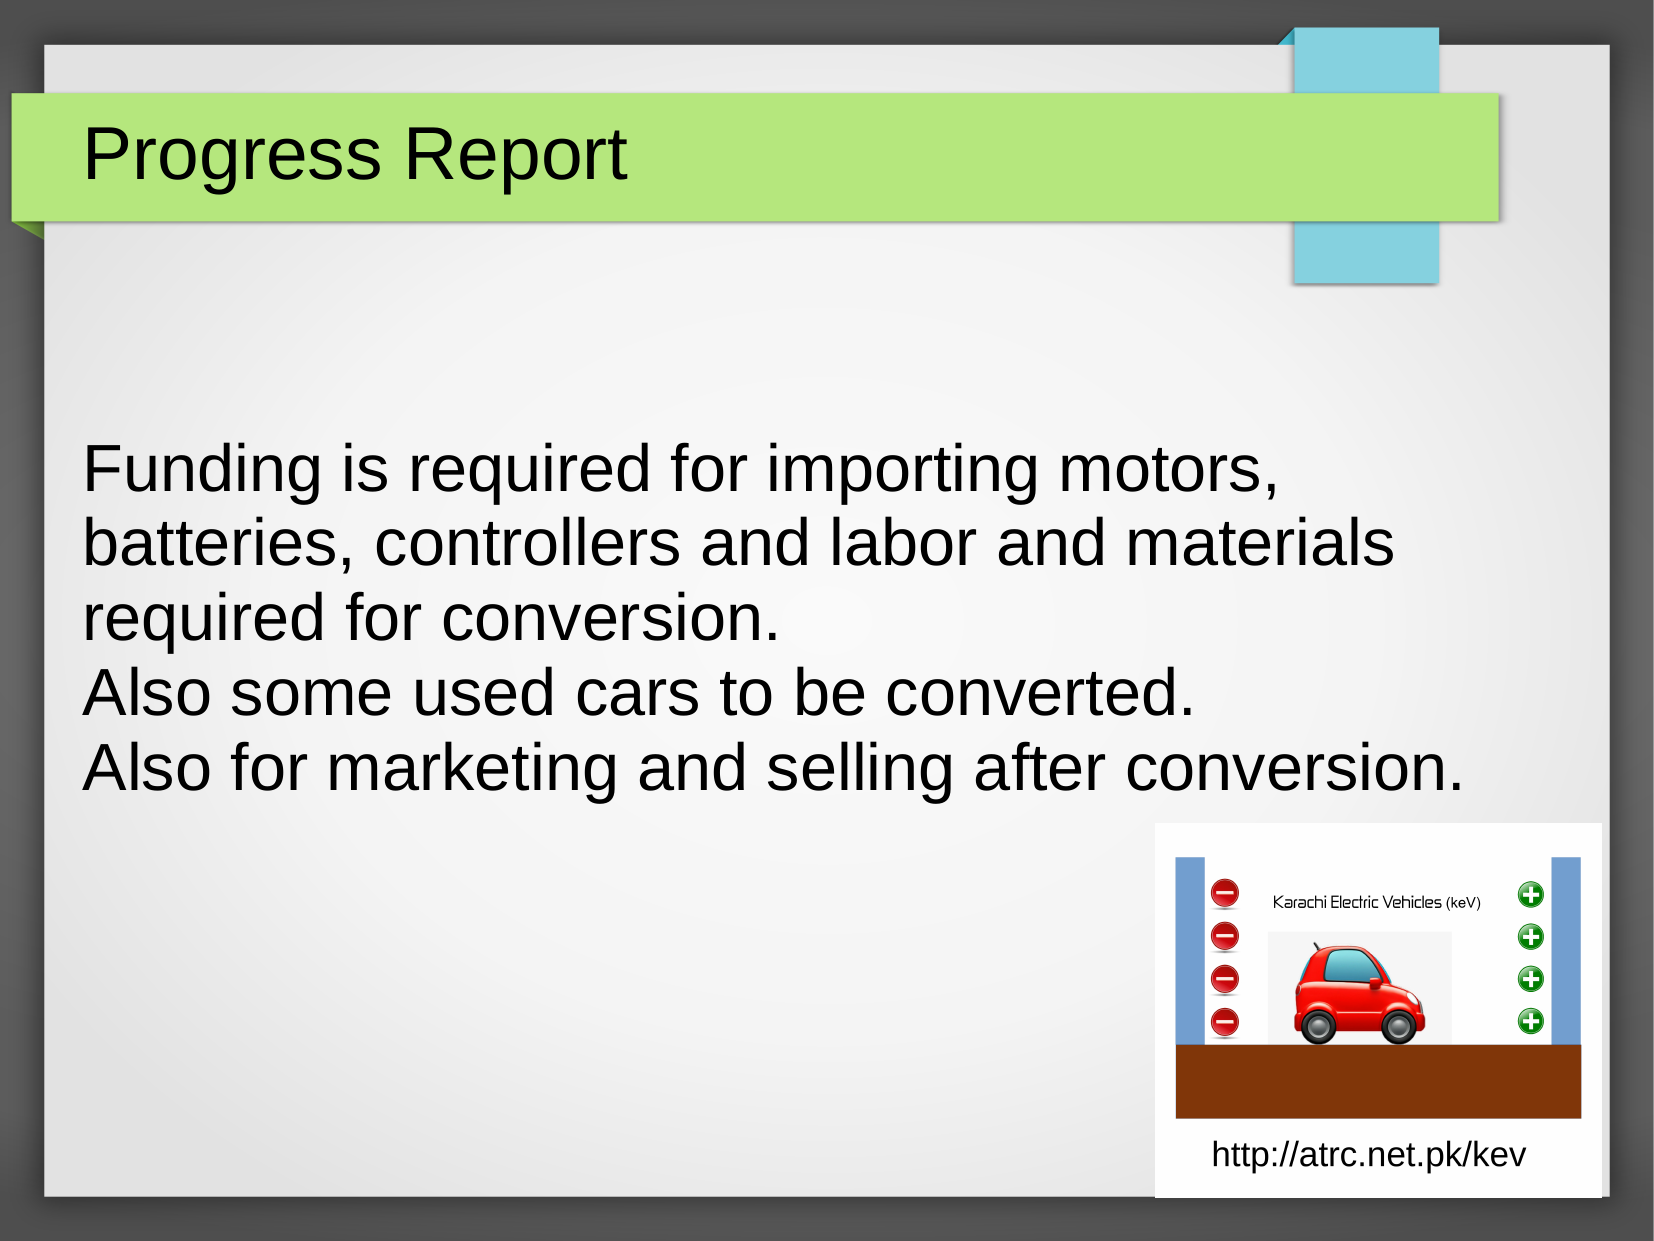

# Progress Report
Funding is required for importing motors, batteries, controllers and labor and materials required for conversion.
Also some used cars to be converted.
Also for marketing and selling after conversion.